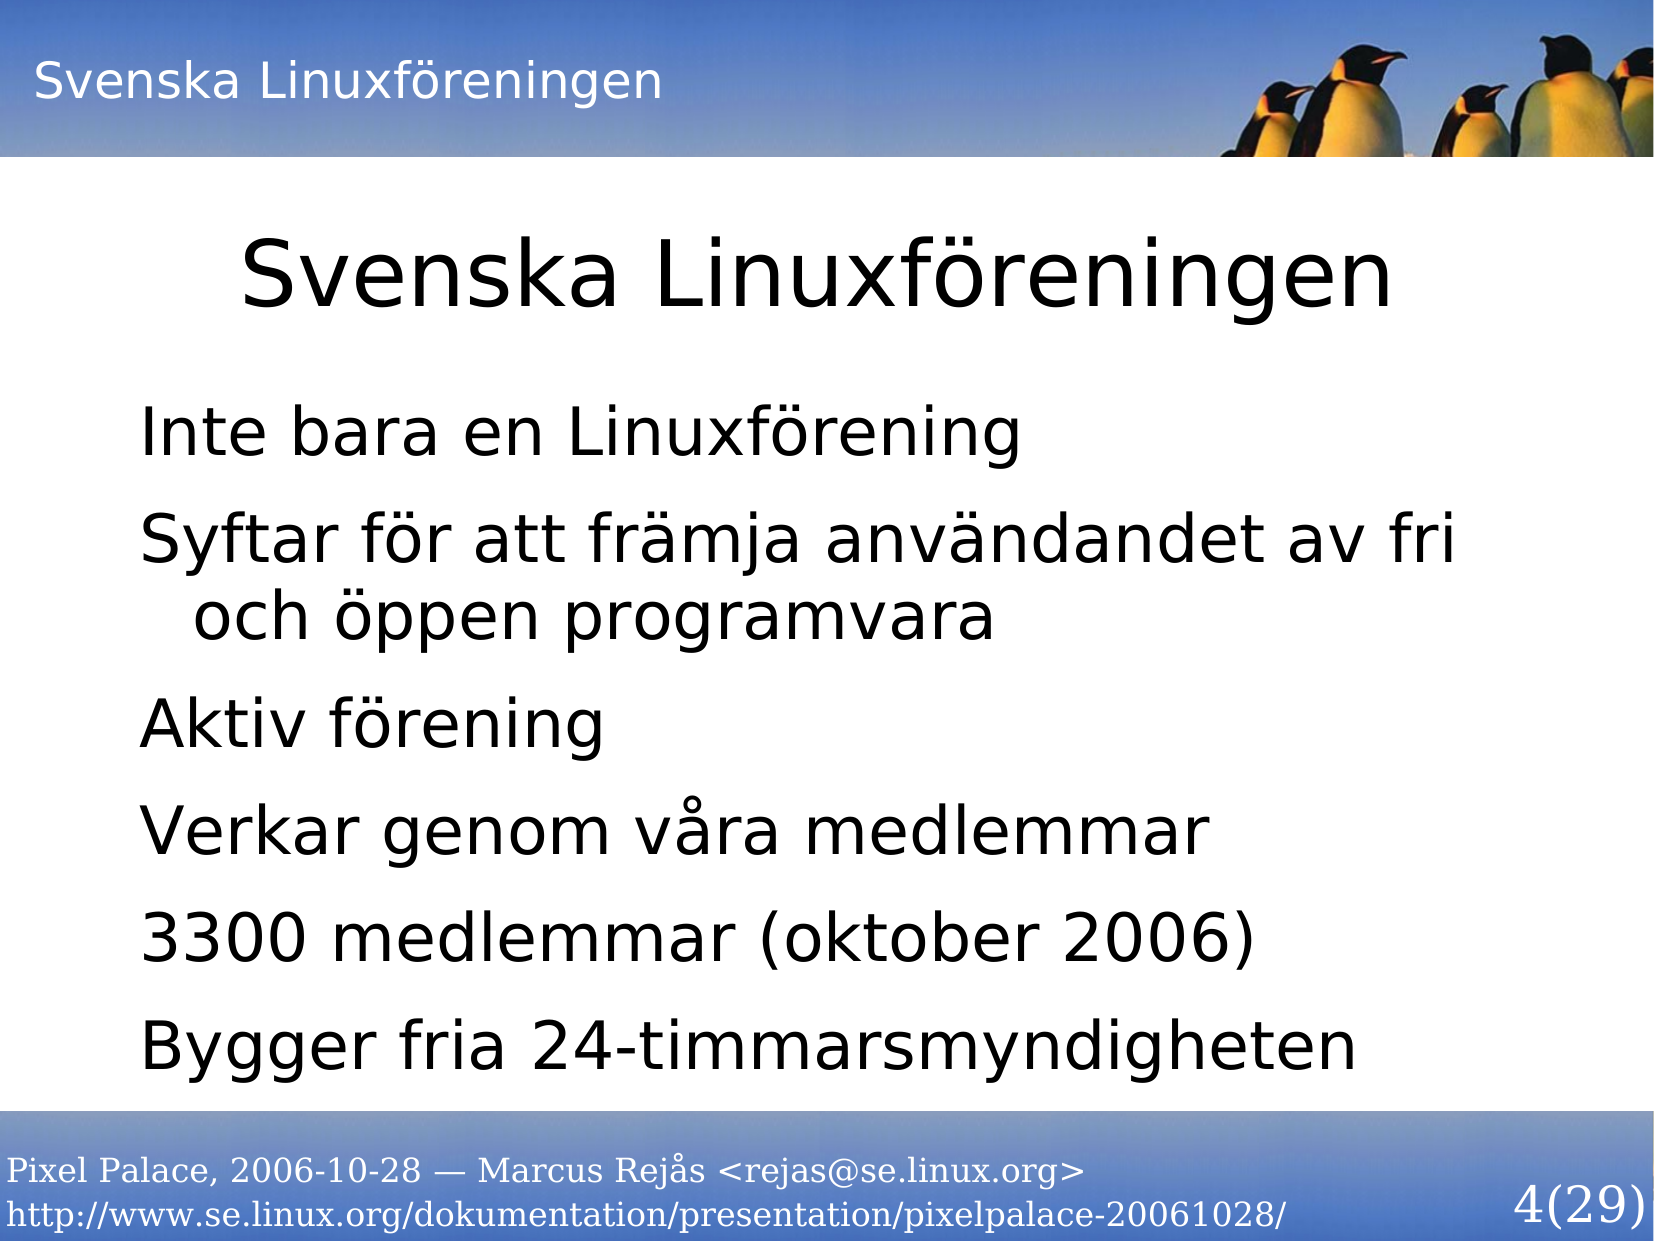

# Svenska Linuxföreningen
Inte bara en Linuxförening
Syftar för att främja användandet av fri och öppen programvara
Aktiv förening
Verkar genom våra medlemmar
3300 medlemmar (oktober 2006)
Bygger fria 24-timmarsmyndigheten